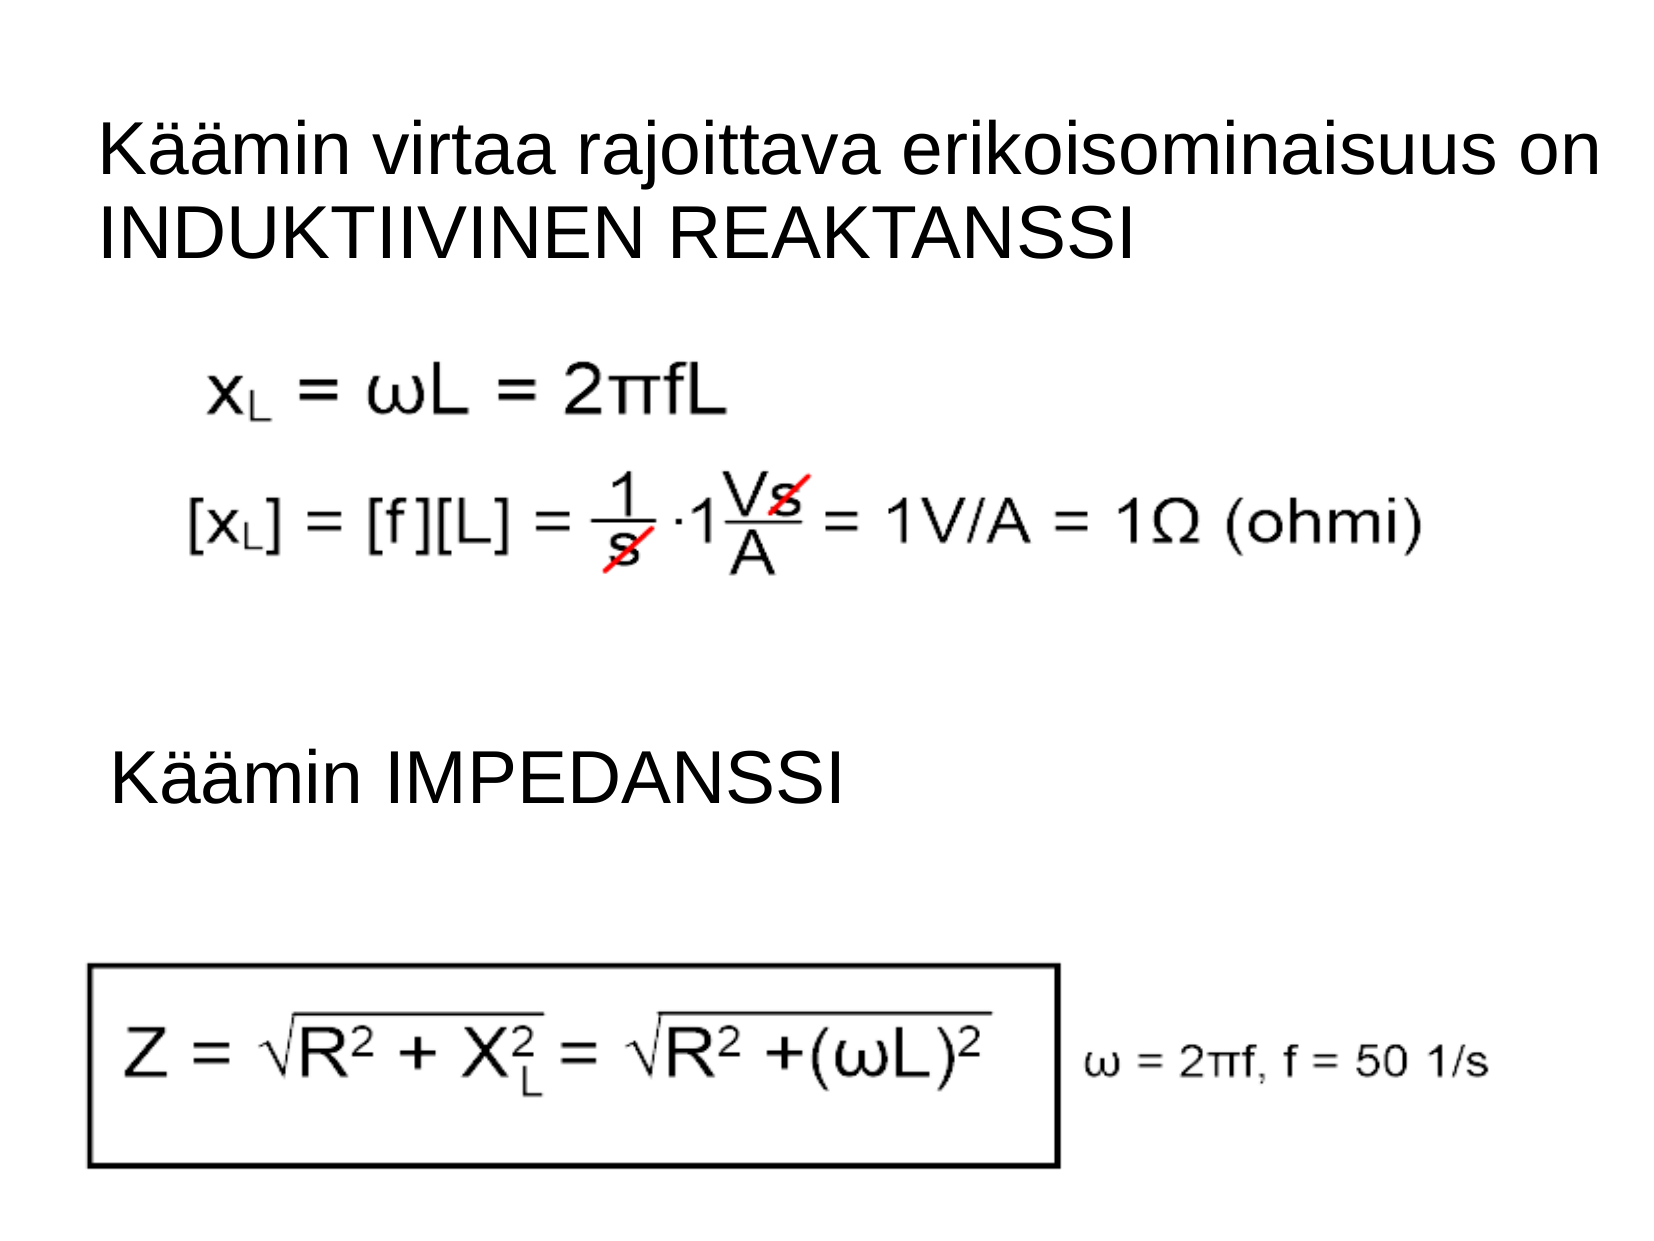

Käämin virtaa rajoittava erikoisominaisuus on INDUKTIIVINEN REAKTANSSI
Käämin IMPEDANSSI